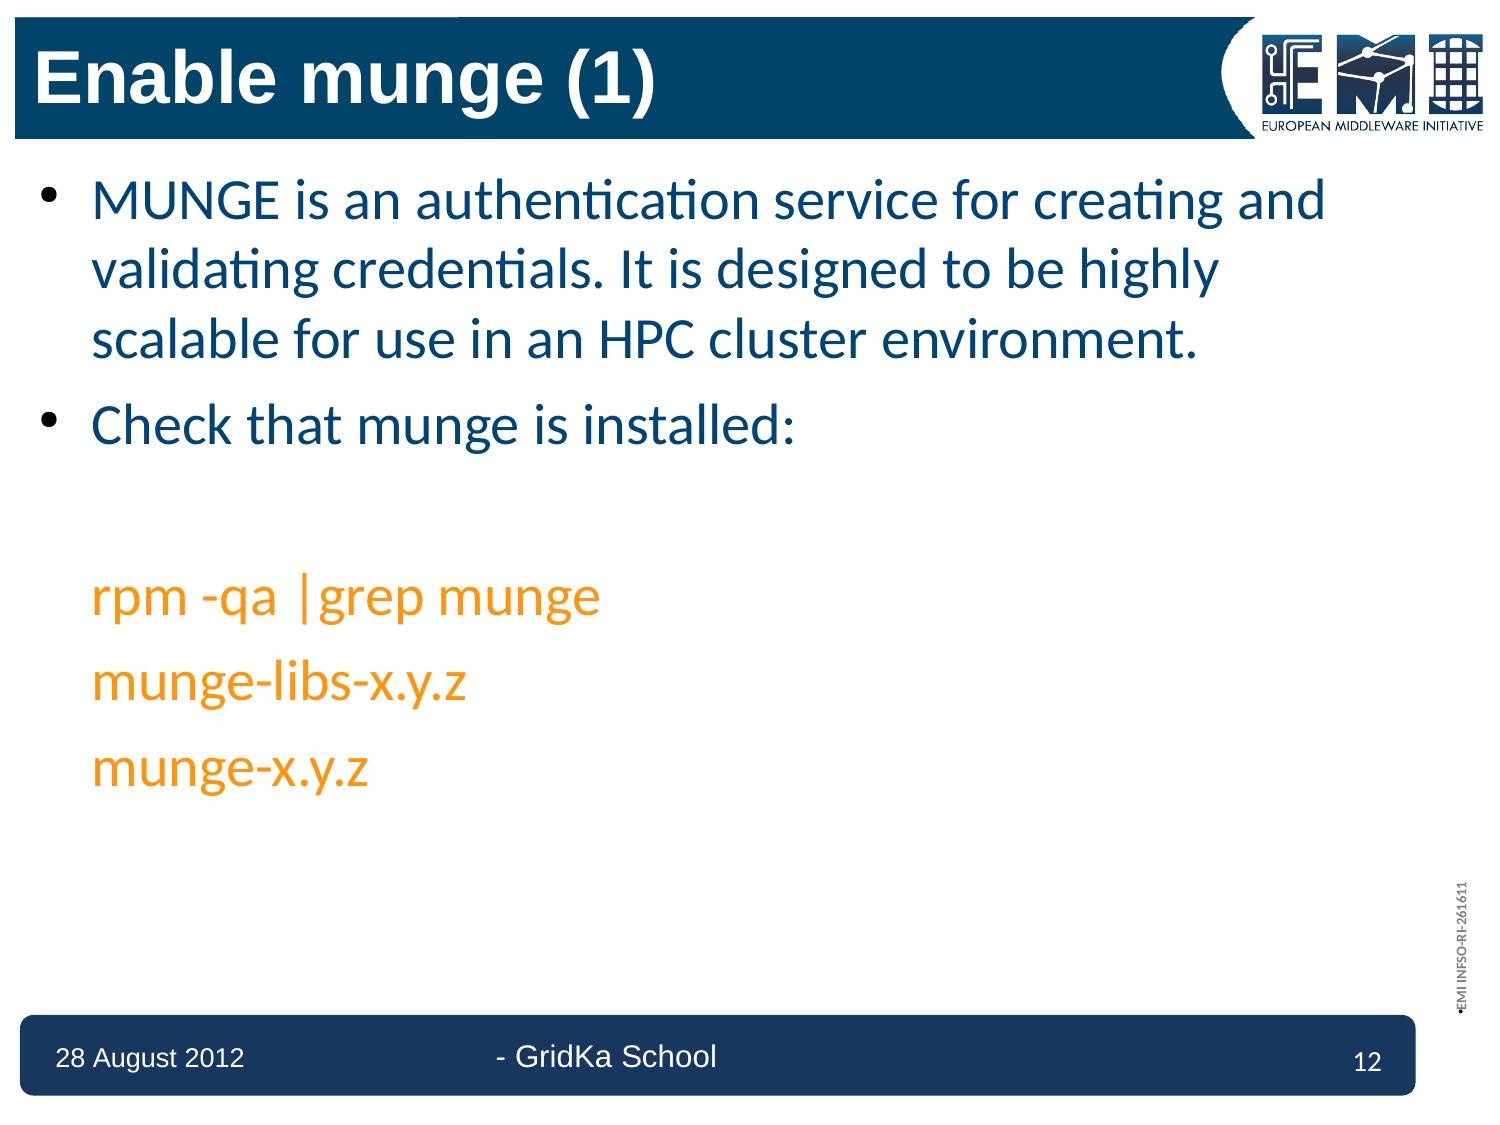

Enable munge (1)
# MUNGE is an authentication service for creating and validating credentials. It is designed to be highly scalable for use in an HPC cluster environment.
Check that munge is installed:
rpm -qa |grep munge
munge-libs-x.y.z
munge-x.y.z
GridKa School
12